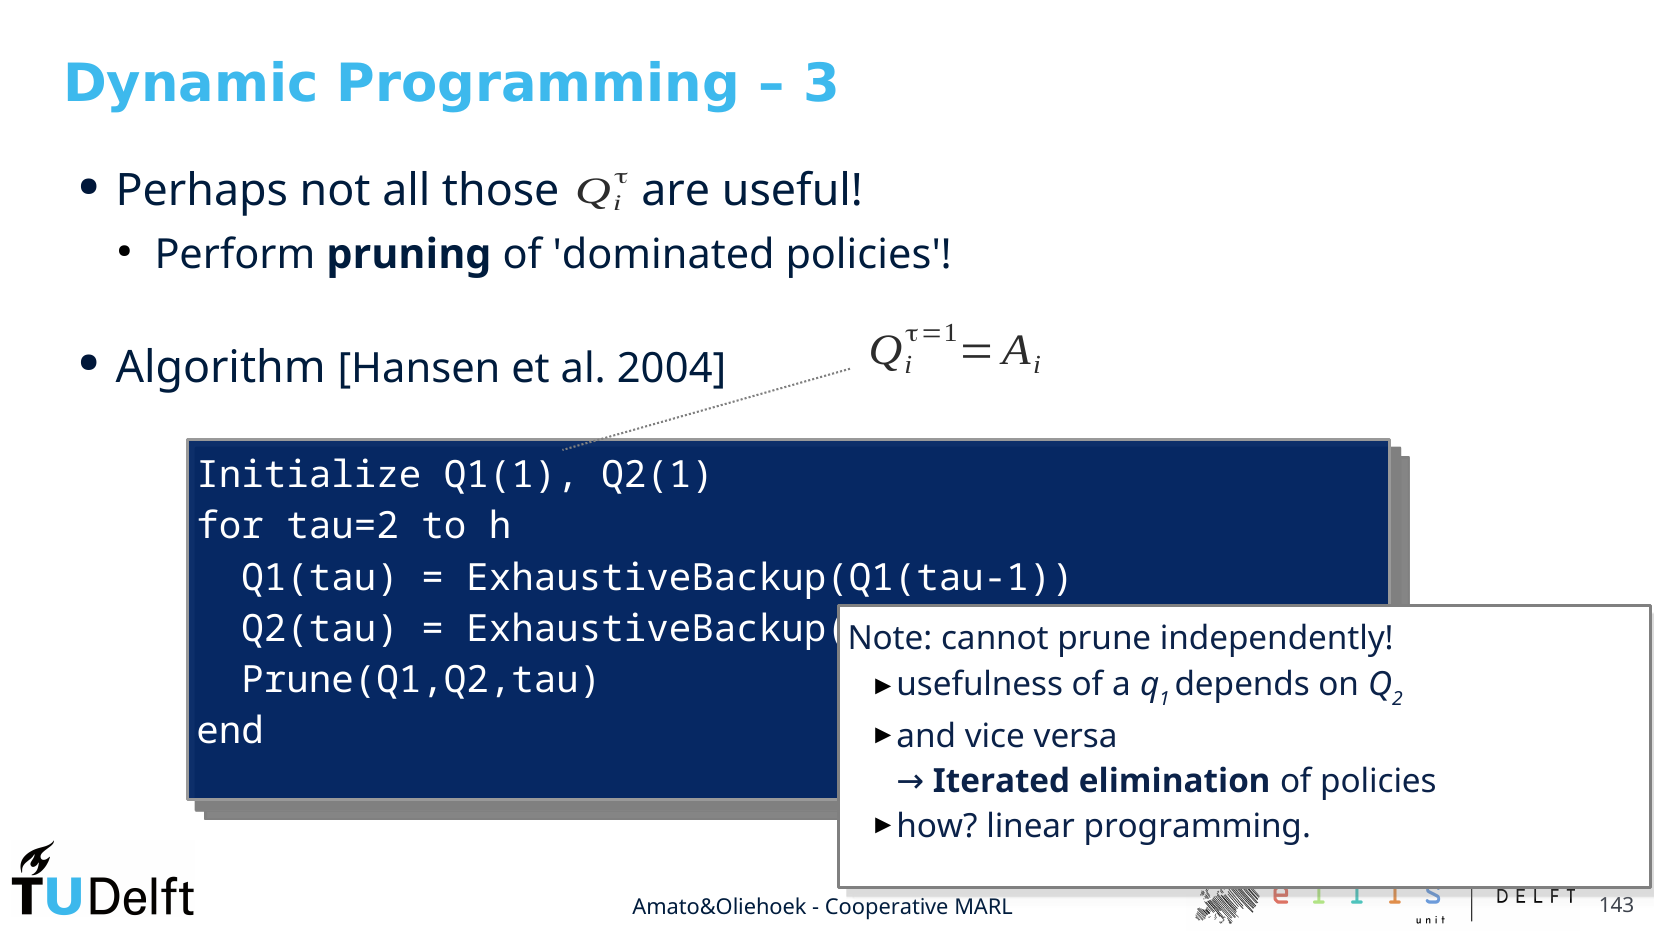

# Dynamic Programming – 3
Perhaps not all those are useful!
Perform pruning of 'dominated policies'!
Algorithm [Hansen et al. 2004]
Initialize Q1(1), Q2(1)
for tau=2 to h
 Q1(tau) = ExhaustiveBackup(Q1(tau-1))
 Q2(tau) = ExhaustiveBackup(Q2(tau-1))
 Prune(Q1,Q2,tau)
end
Note: cannot prune independently!
usefulness of a q1 depends on Q2
and vice versa
→ Iterated elimination of policies
how? linear programming.
Amato&Oliehoek - Cooperative MARL